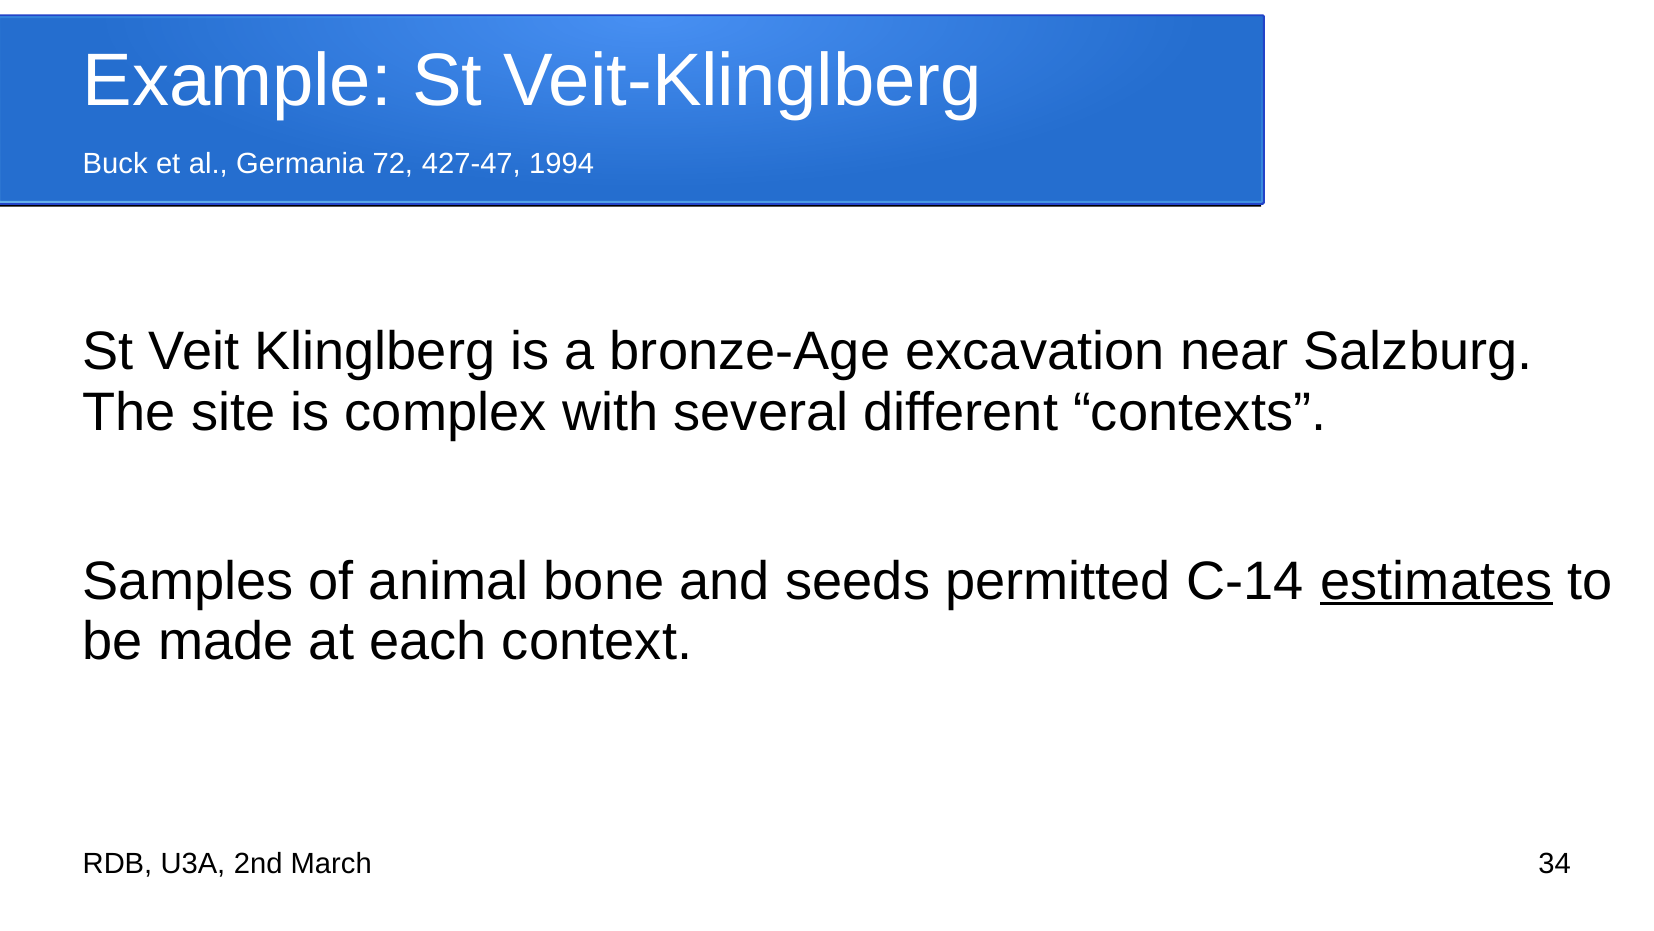

# Example: St Veit-Klinglberg Buck et al., Germania 72, 427-47, 1994
St Veit Klinglberg is a bronze-Age excavation near Salzburg. The site is complex with several different “contexts”.
Samples of animal bone and seeds permitted C-14 estimates to be made at each context.
RDB, U3A, 2nd March
34